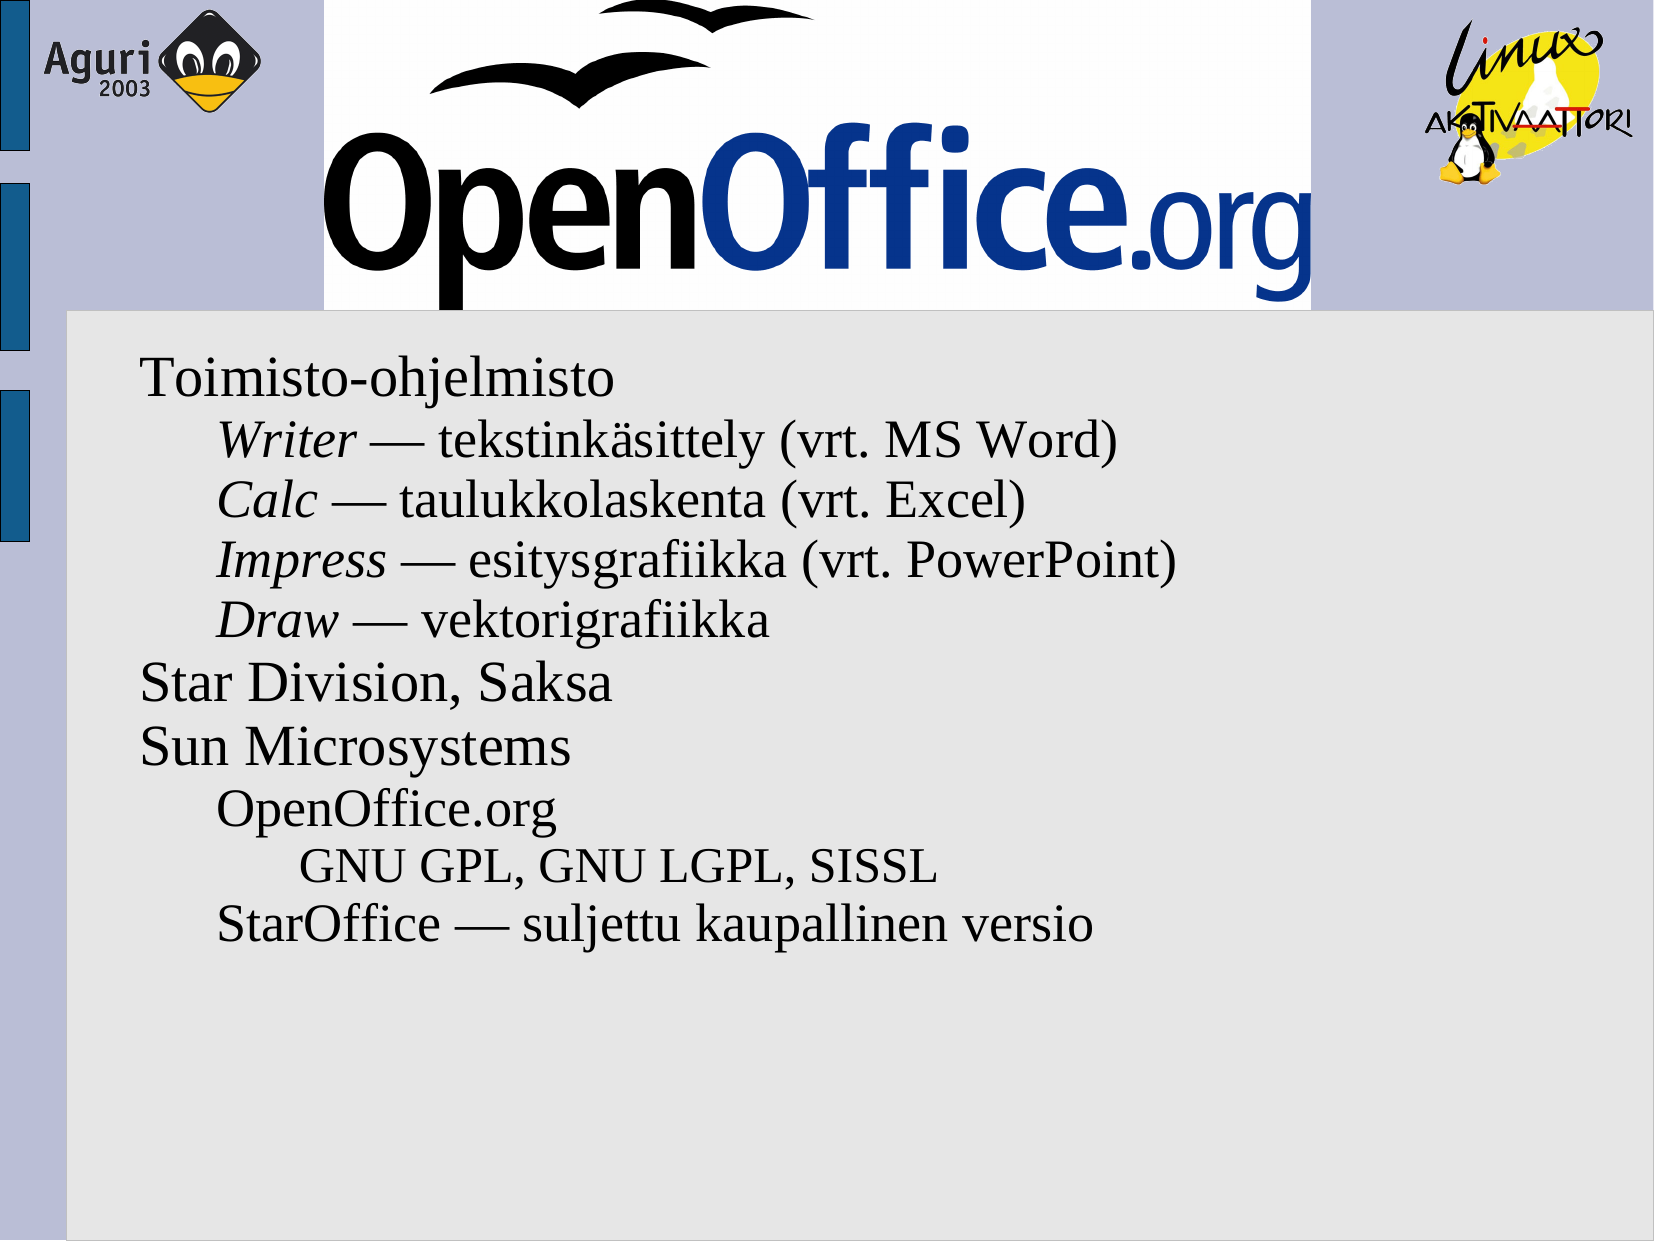

# Toimisto-ohjelmisto
Writer — tekstinkäsittely (vrt. MS Word)
Calc — taulukkolaskenta (vrt. Excel)
Impress — esitysgrafiikka (vrt. PowerPoint)
Draw — vektorigrafiikka
Star Division, Saksa
Sun Microsystems
OpenOffice.org
GNU GPL, GNU LGPL, SISSL
StarOffice — suljettu kaupallinen versio